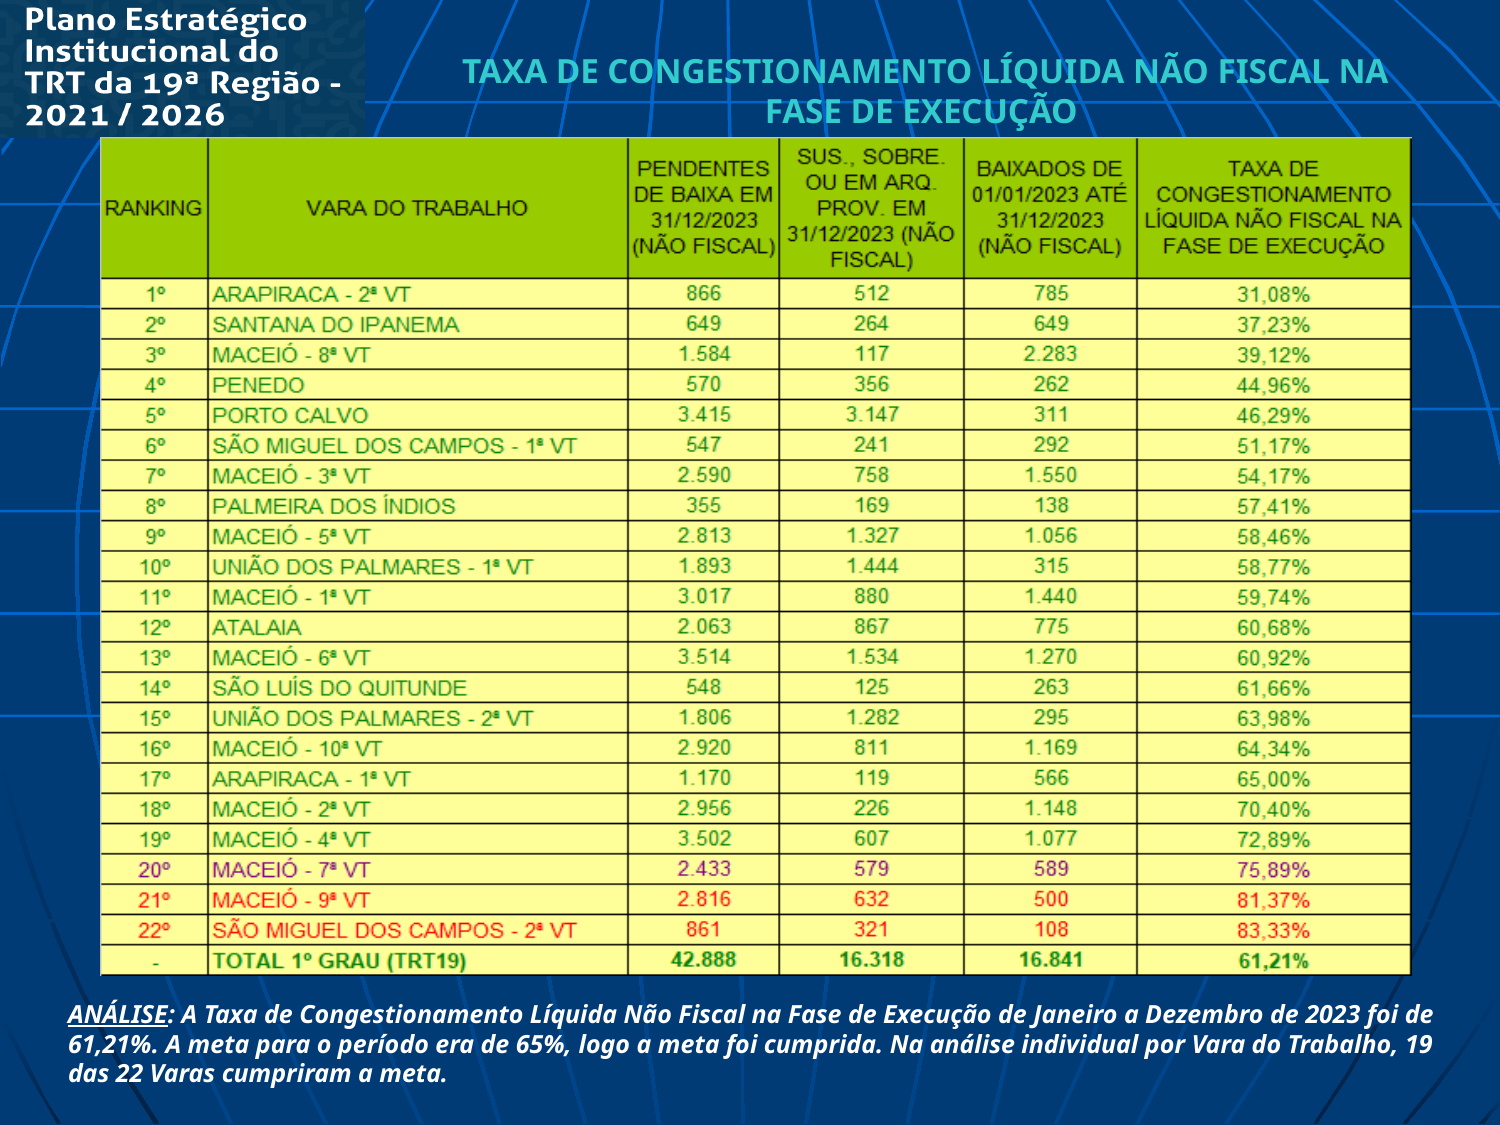

TAXA DE CONGESTIONAMENTO LÍQUIDA NÃO FISCAL NA FASE DE EXECUÇÃO
ANÁLISE: A Taxa de Congestionamento Líquida Não Fiscal na Fase de Execução de Janeiro a Dezembro de 2023 foi de 61,21%. A meta para o período era de 65%, logo a meta foi cumprida. Na análise individual por Vara do Trabalho, 19 das 22 Varas cumpriram a meta.